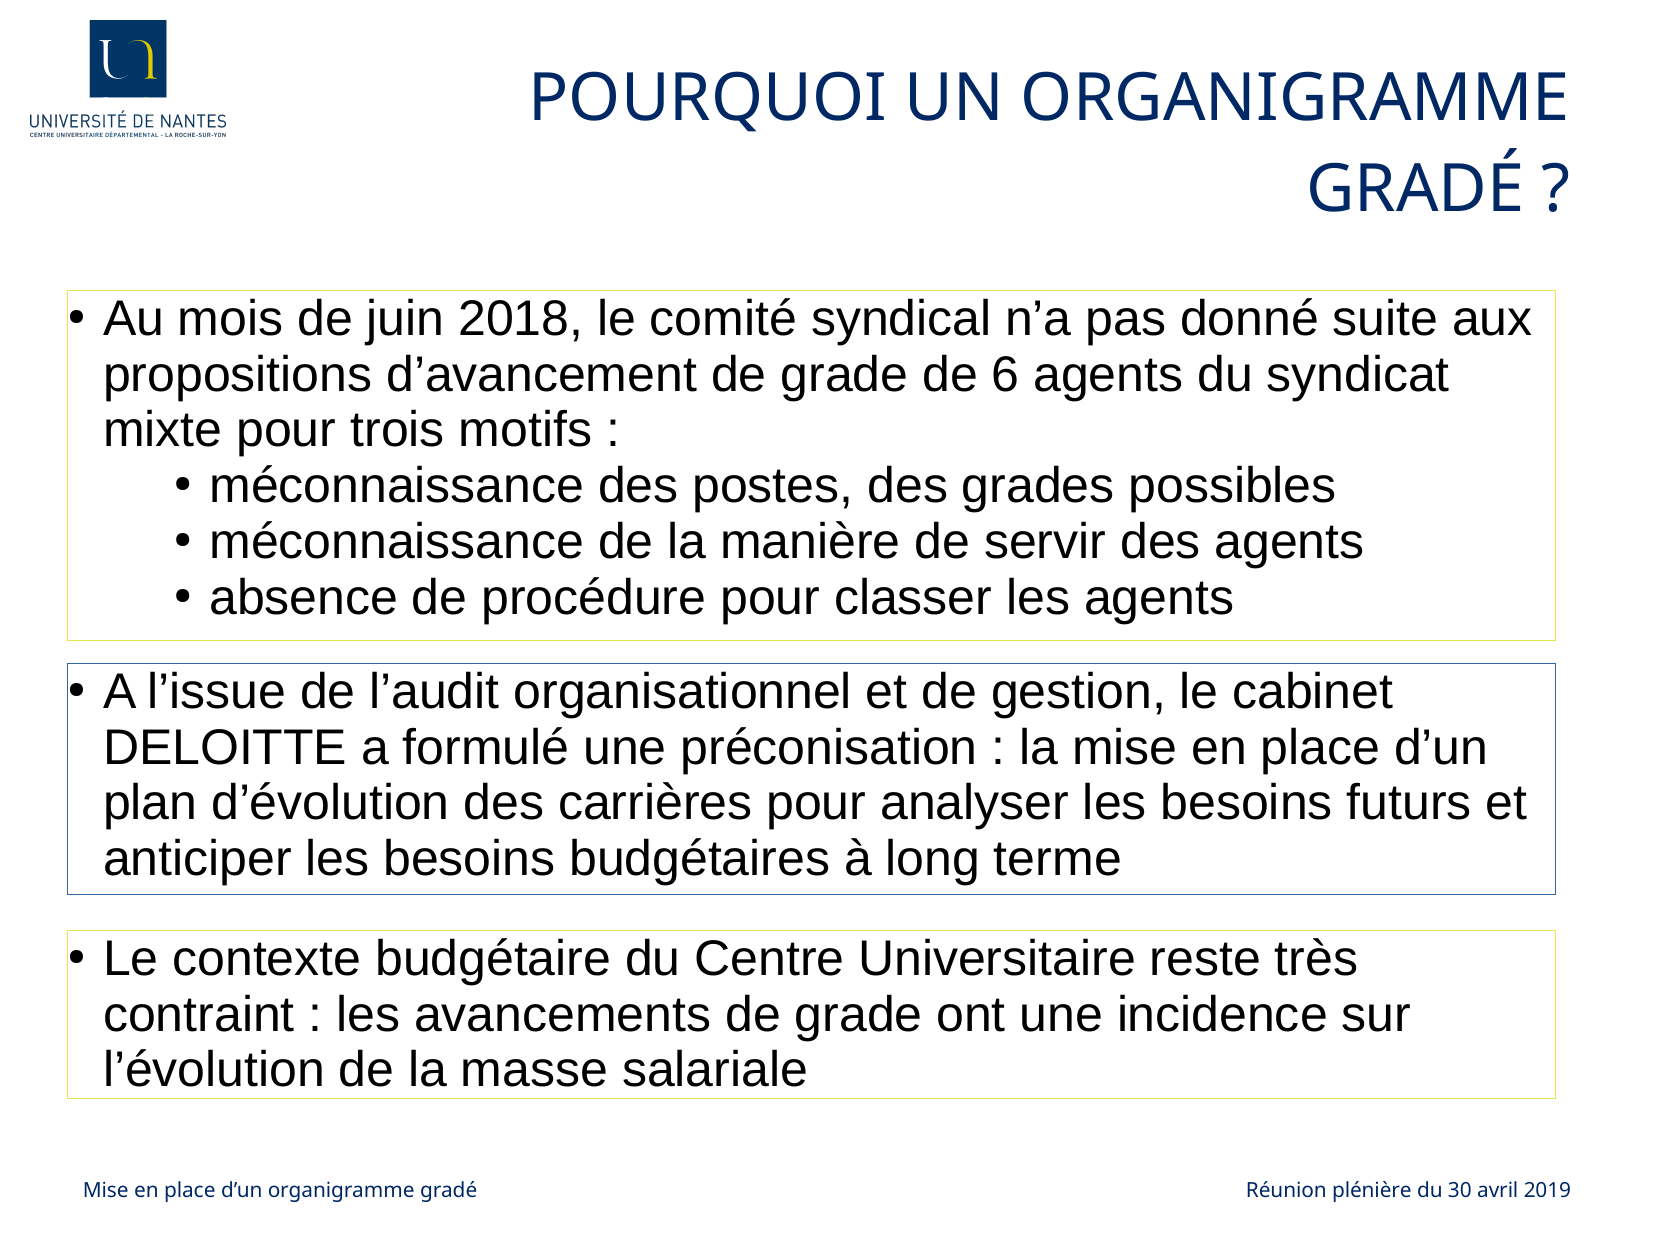

# Pourquoi un organigramme gradé ?
Au mois de juin 2018, le comité syndical n’a pas donné suite aux propositions d’avancement de grade de 6 agents du syndicat mixte pour trois motifs :
méconnaissance des postes, des grades possibles
méconnaissance de la manière de servir des agents
absence de procédure pour classer les agents
A l’issue de l’audit organisationnel et de gestion, le cabinet DELOITTE a formulé une préconisation : la mise en place d’un plan d’évolution des carrières pour analyser les besoins futurs et anticiper les besoins budgétaires à long terme
Le contexte budgétaire du Centre Universitaire reste très contraint : les avancements de grade ont une incidence sur l’évolution de la masse salariale